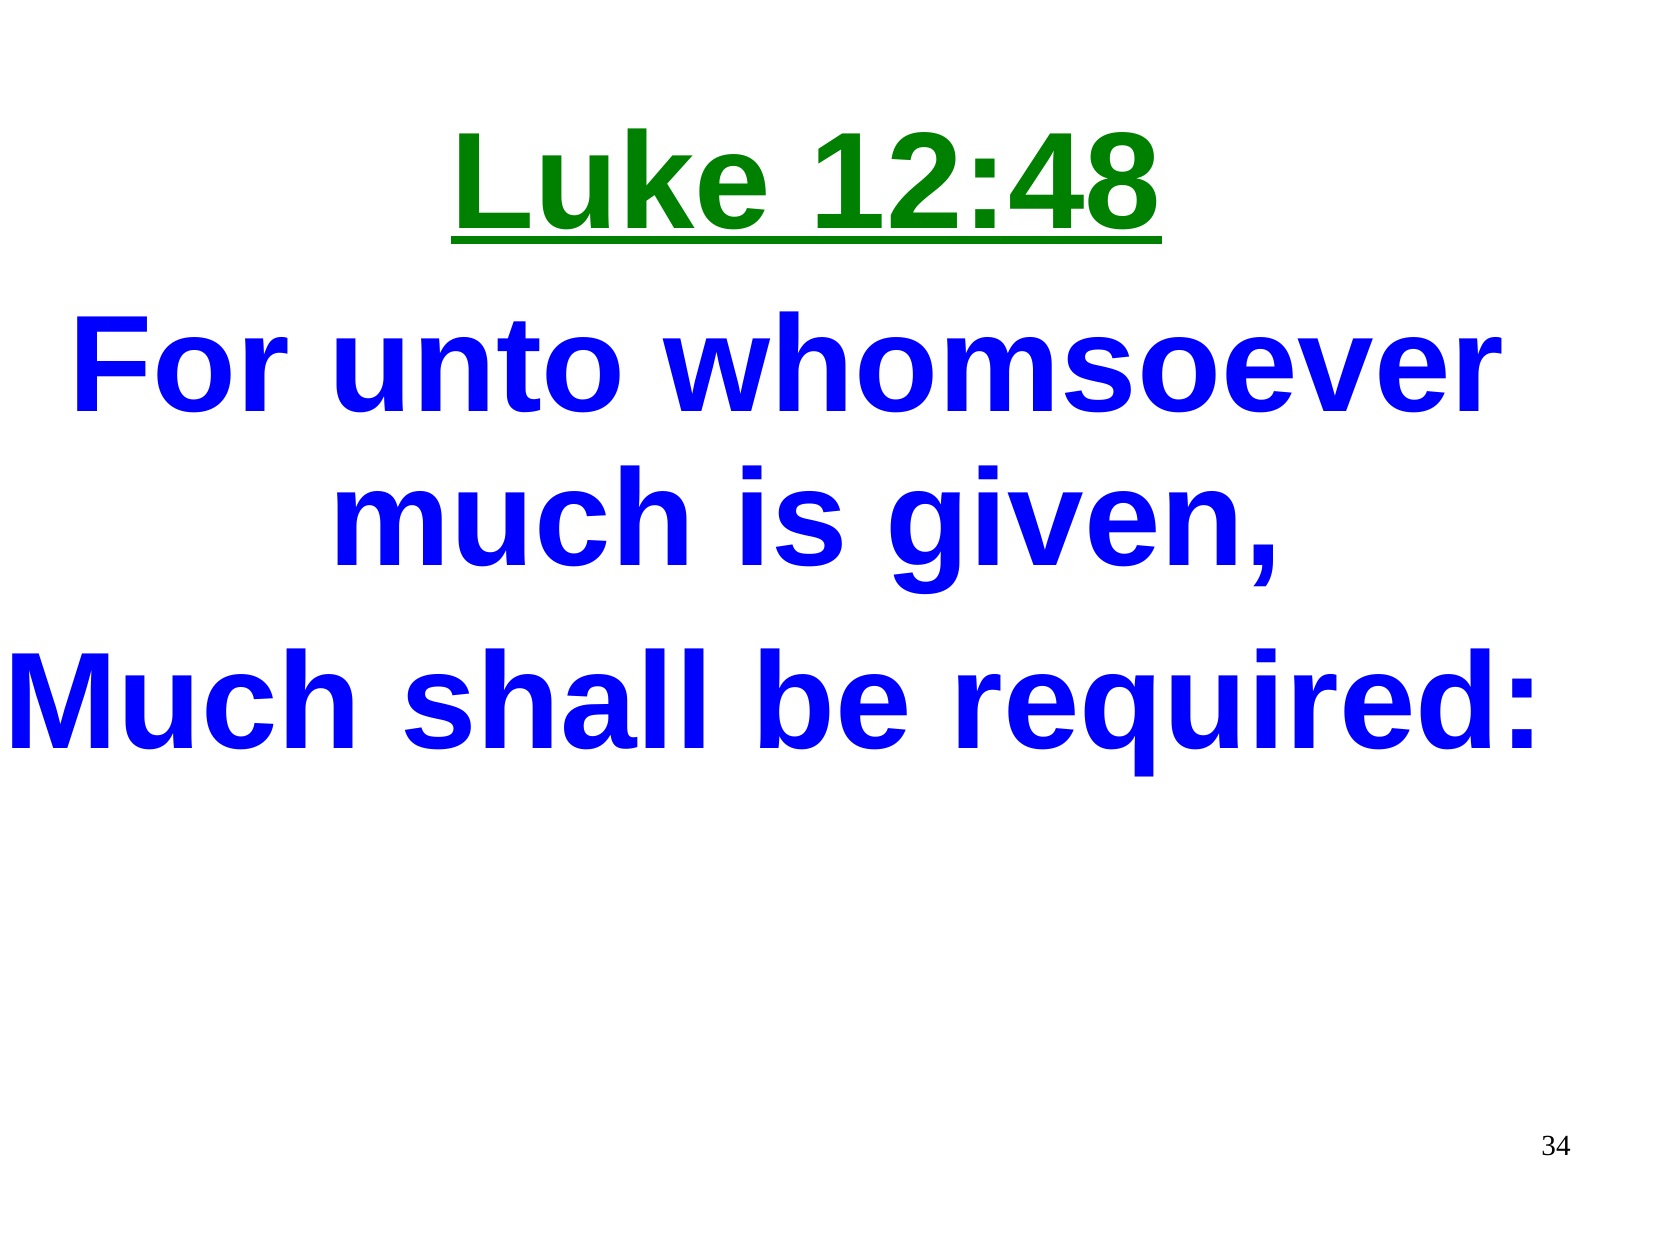

# Luke 12:48
For unto whomsoever
much is given,
Much shall be required:
34